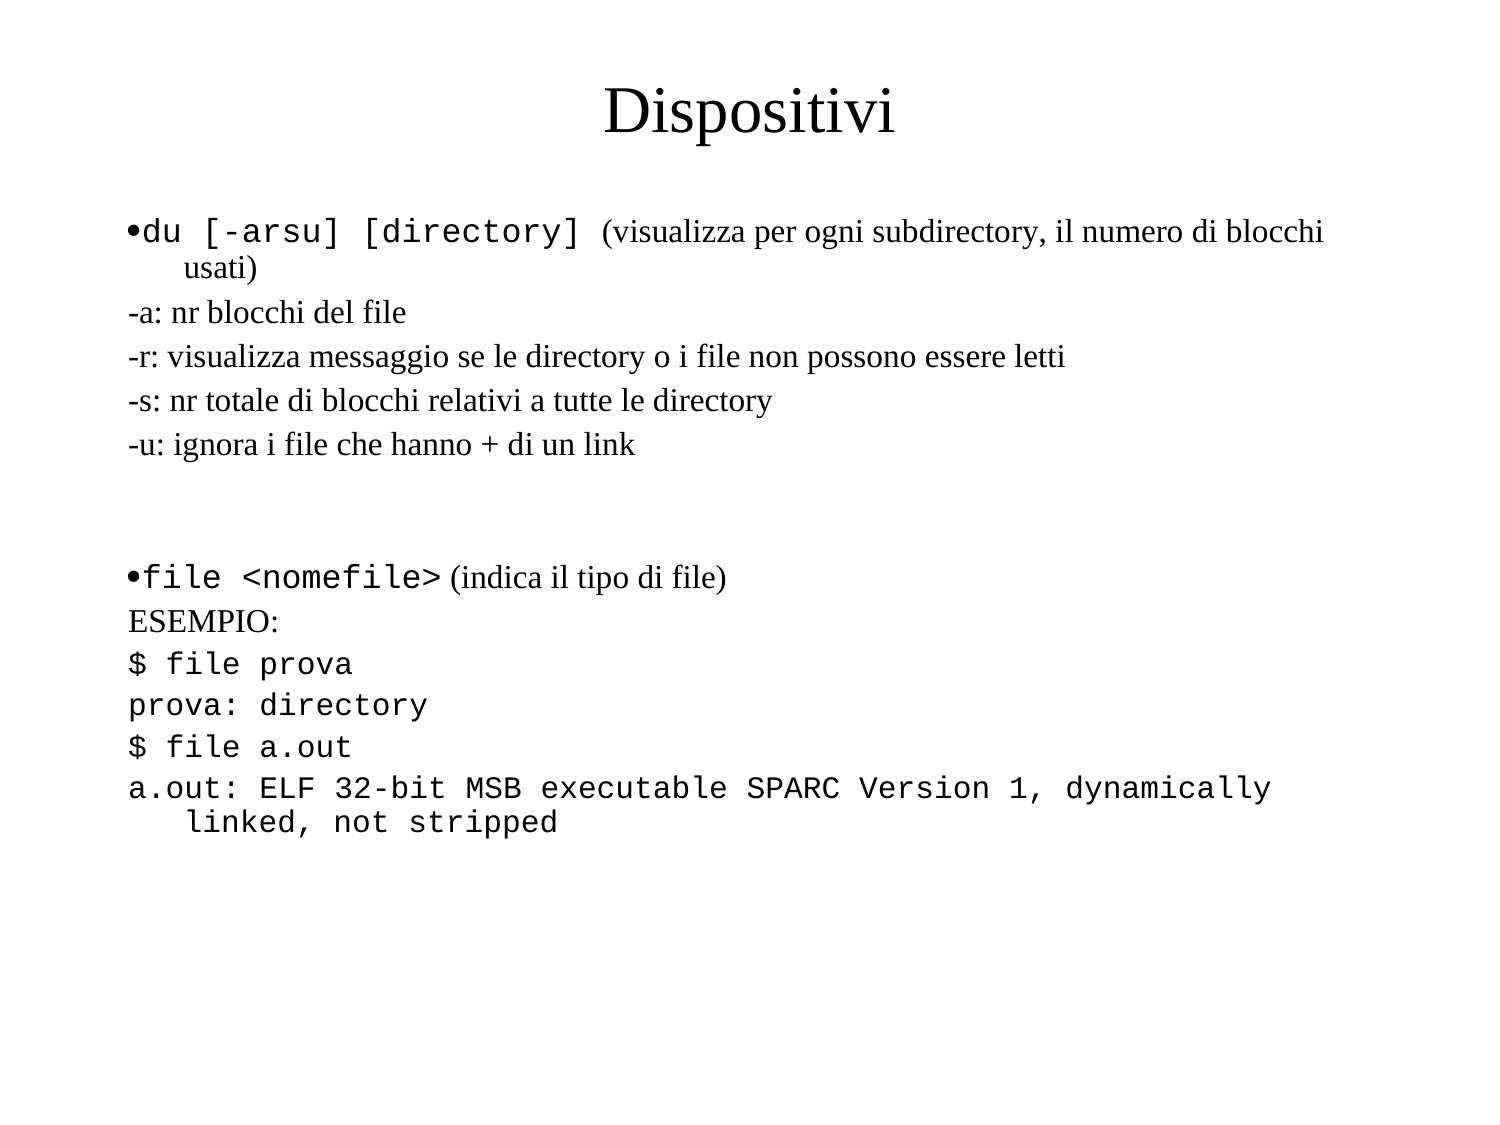

# Dispositivi

du [-arsu] [directory] (visualizza per ogni subdirectory, il numero di blocchi usati)
-a: nr blocchi del file
-r: visualizza messaggio se le directory o i file non possono essere letti
-s: nr totale di blocchi relativi a tutte le directory
-u: ignora i file che hanno + di un link
file <nomefile> (indica il tipo di file)
ESEMPIO:
$ file prova
prova: directory
$ file a.out
a.out: ELF 32-bit MSB executable SPARC Version 1, dynamically linked, not stripped